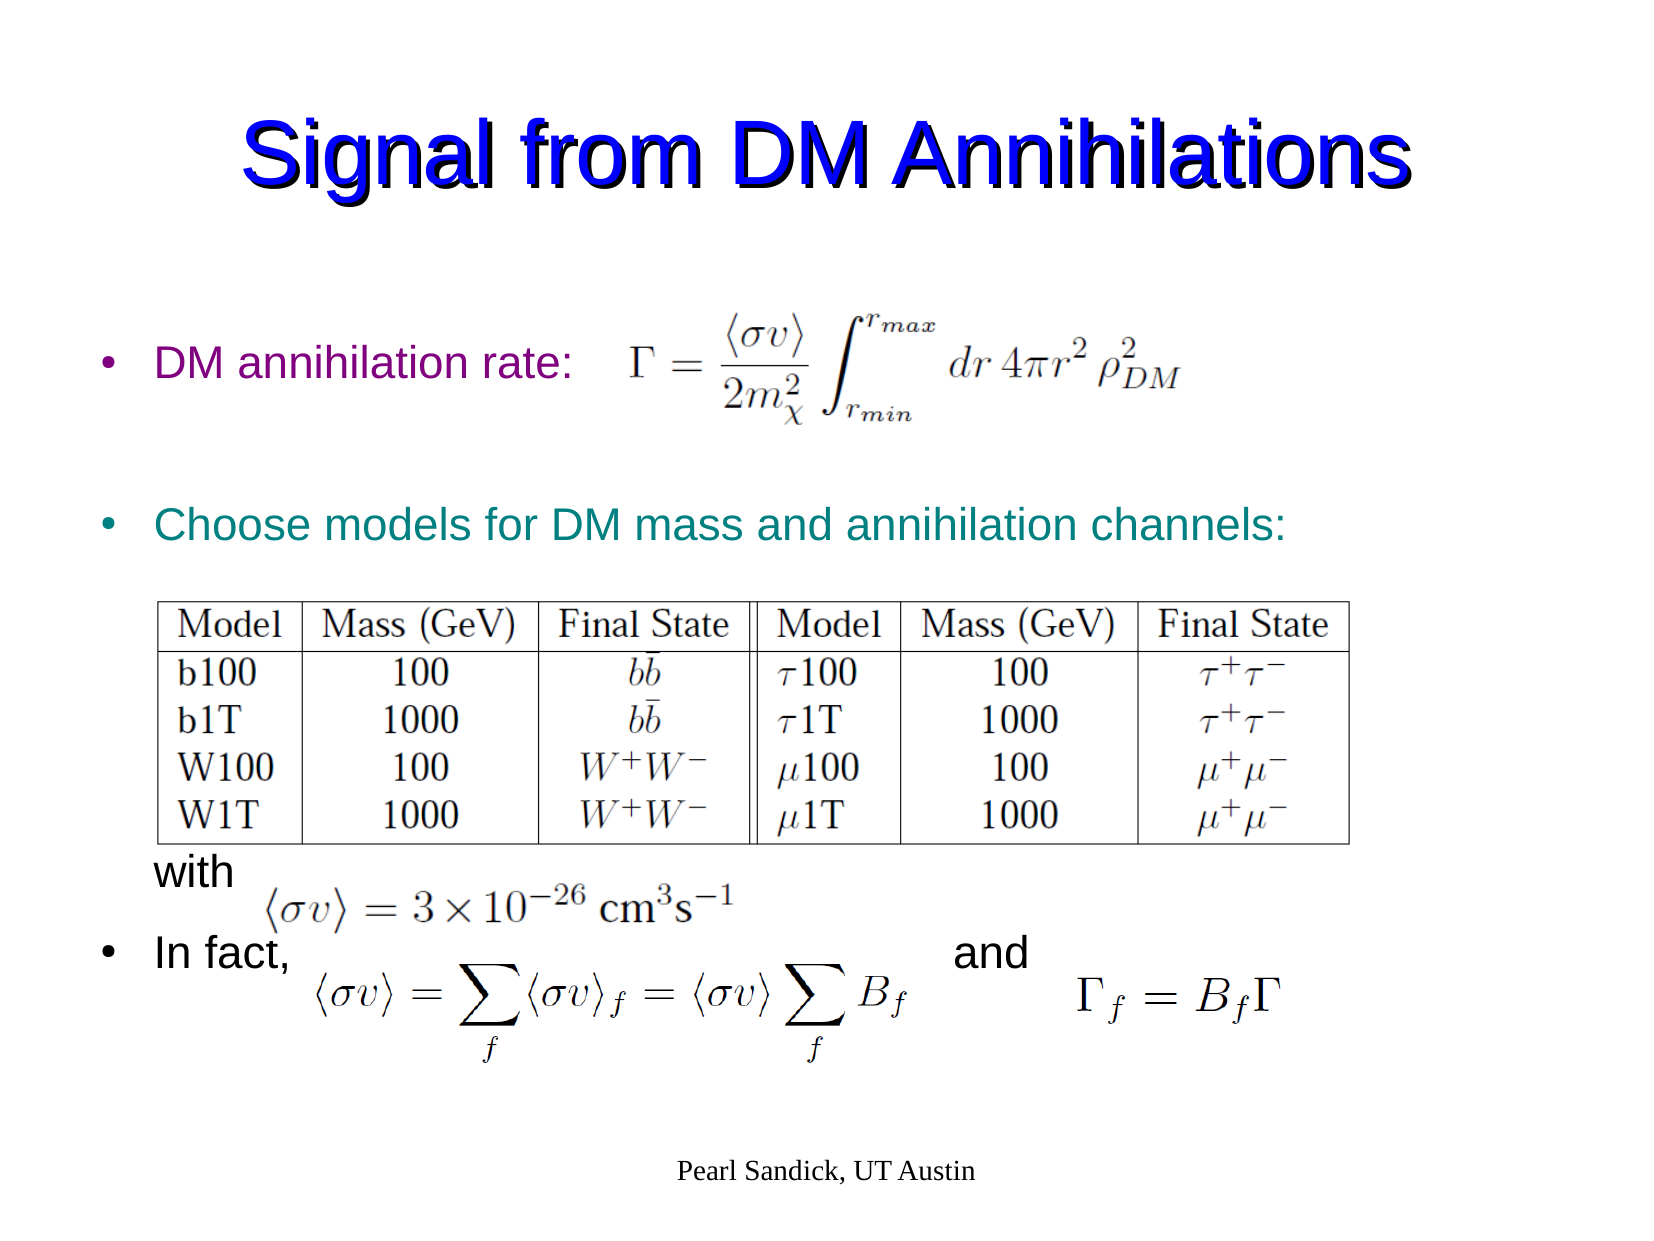

# Signal from DM Annihilations
DM annihilation rate:
Choose models for DM mass and annihilation channels:
with
In fact, and
Pearl Sandick, UT Austin